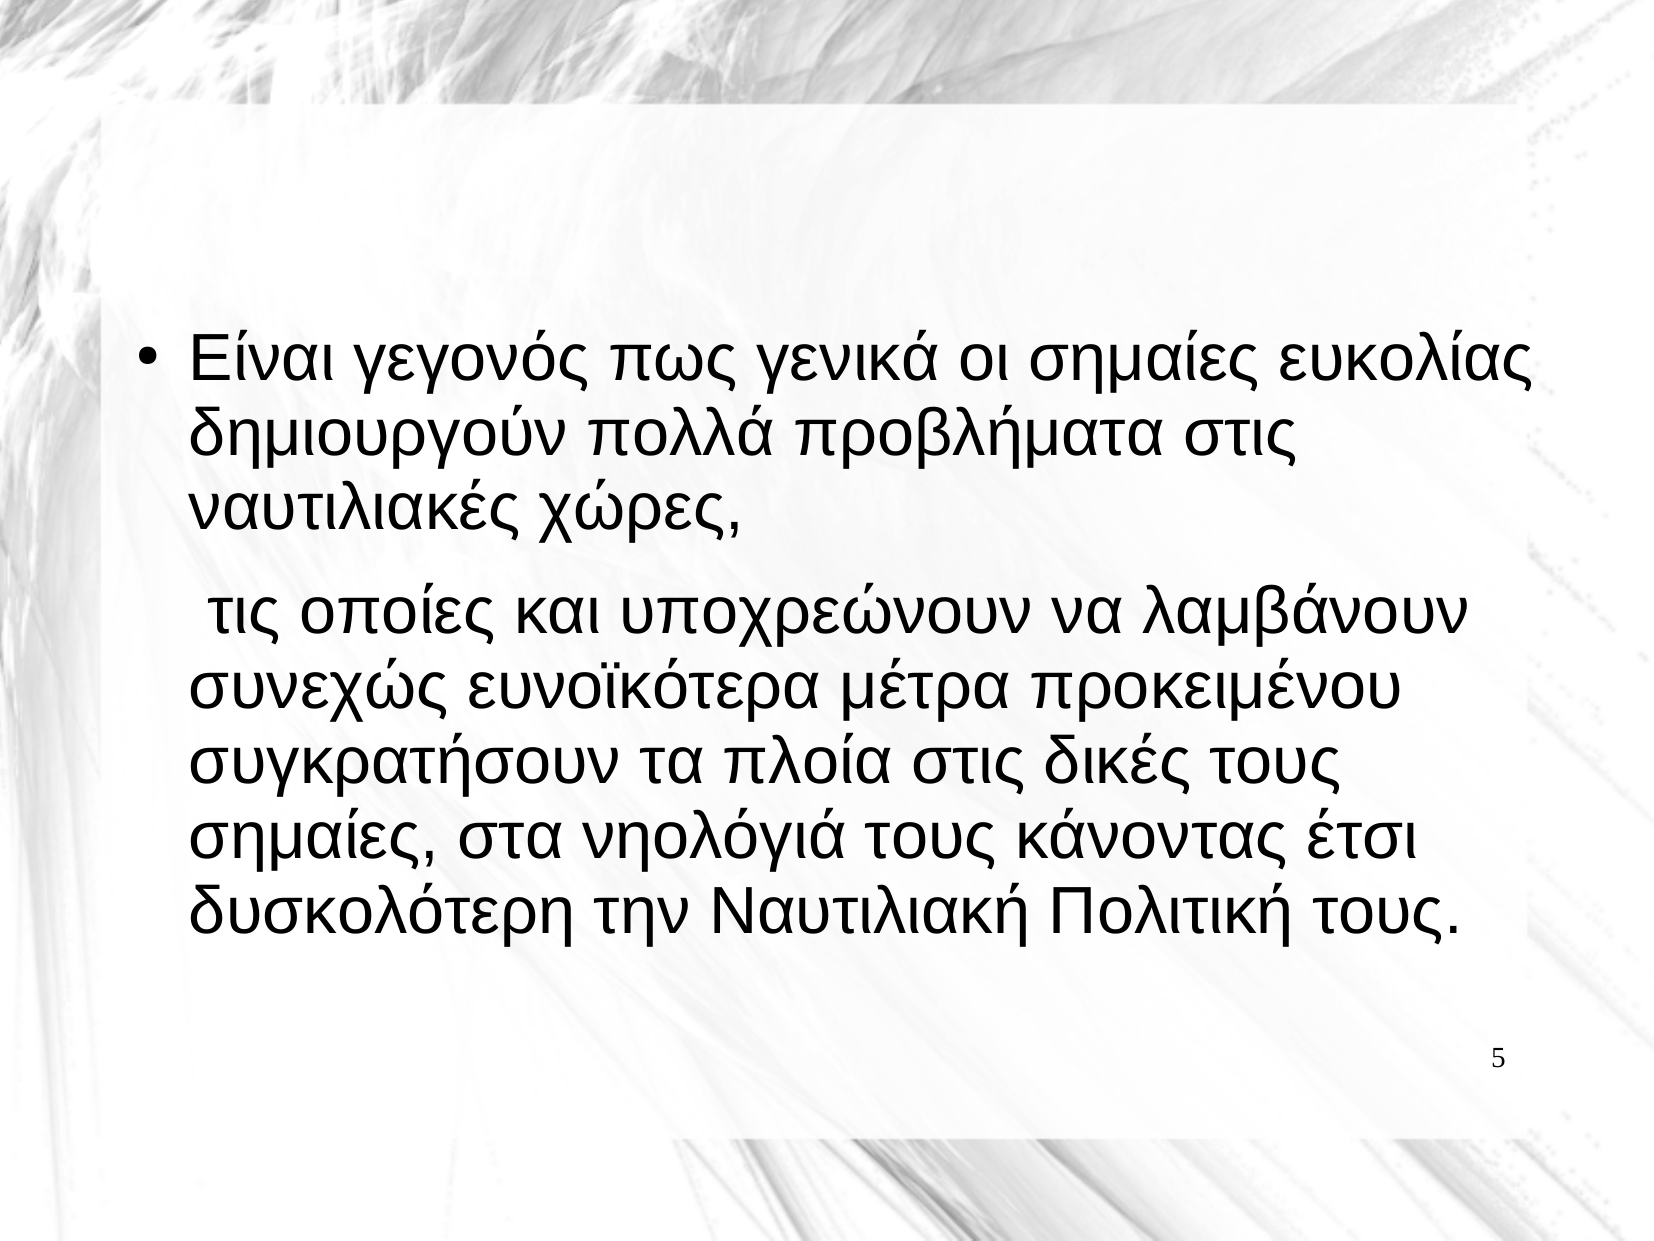

# Είναι γεγονός πως γενικά οι σημαίες ευκολίας δημιουργούν πολλά προβλήματα στις ναυτιλιακές χώρες,
 τις οποίες και υποχρεώνουν να λαμβάνουν συνεχώς ευνοϊκότερα μέτρα προκειμένου συγκρατήσουν τα πλοία στις δικές τους σημαίες, στα νηολόγιά τους κάνοντας έτσι δυσκολότερη την Ναυτιλιακή Πολιτική τους.
5